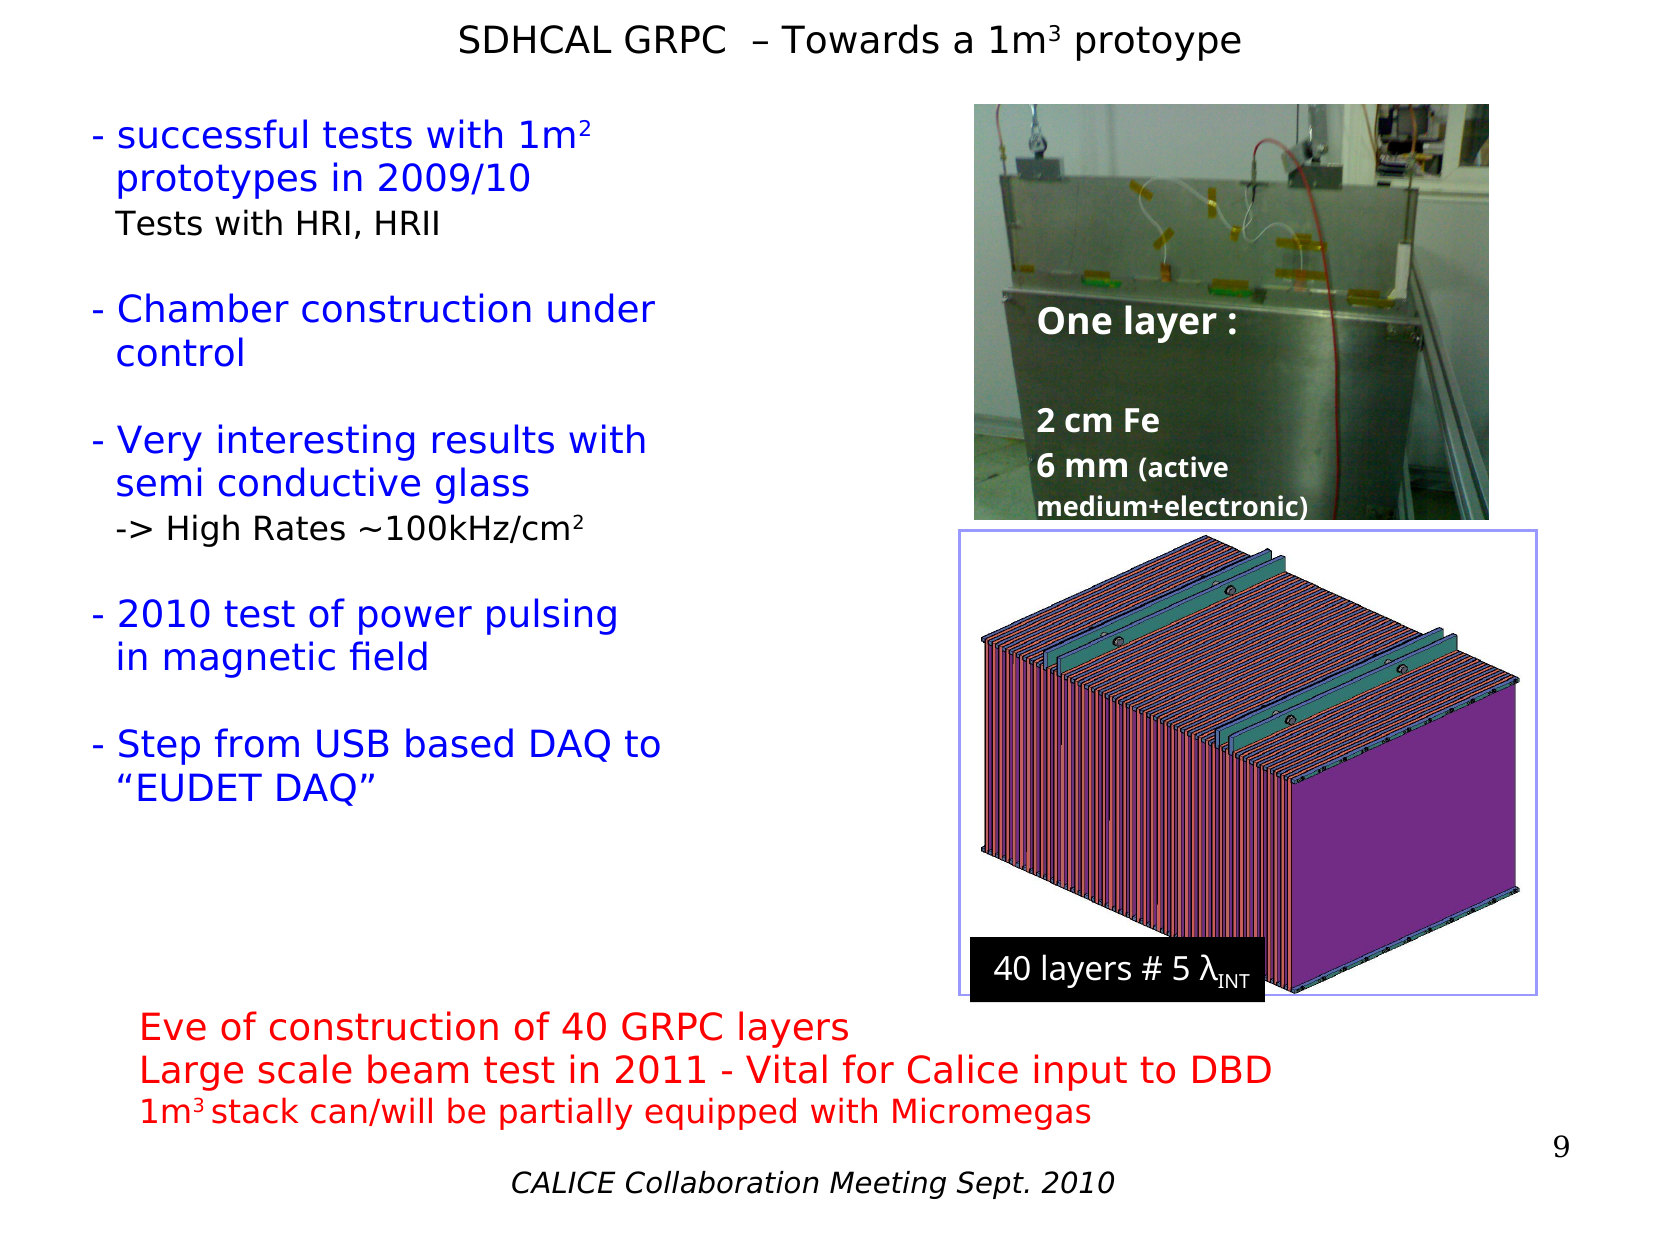

SDHCAL GRPC – Towards a 1m3 protoype
- successful tests with 1m2
 prototypes in 2009/10
 Tests with HRI, HRII
- Chamber construction under
 control
- Very interesting results with
 semi conductive glass
 -> High Rates ~100kHz/cm2
- 2010 test of power pulsing
 in magnetic field
- Step from USB based DAQ to
 “EUDET DAQ”
One layer :
2 cm Fe
6 mm (active medium+electronic)
 40 layers # 5 λINT
Eve of construction of 40 GRPC layers
Large scale beam test in 2011 - Vital for Calice input to DBD
1m3 stack can/will be partially equipped with Micromegas
9